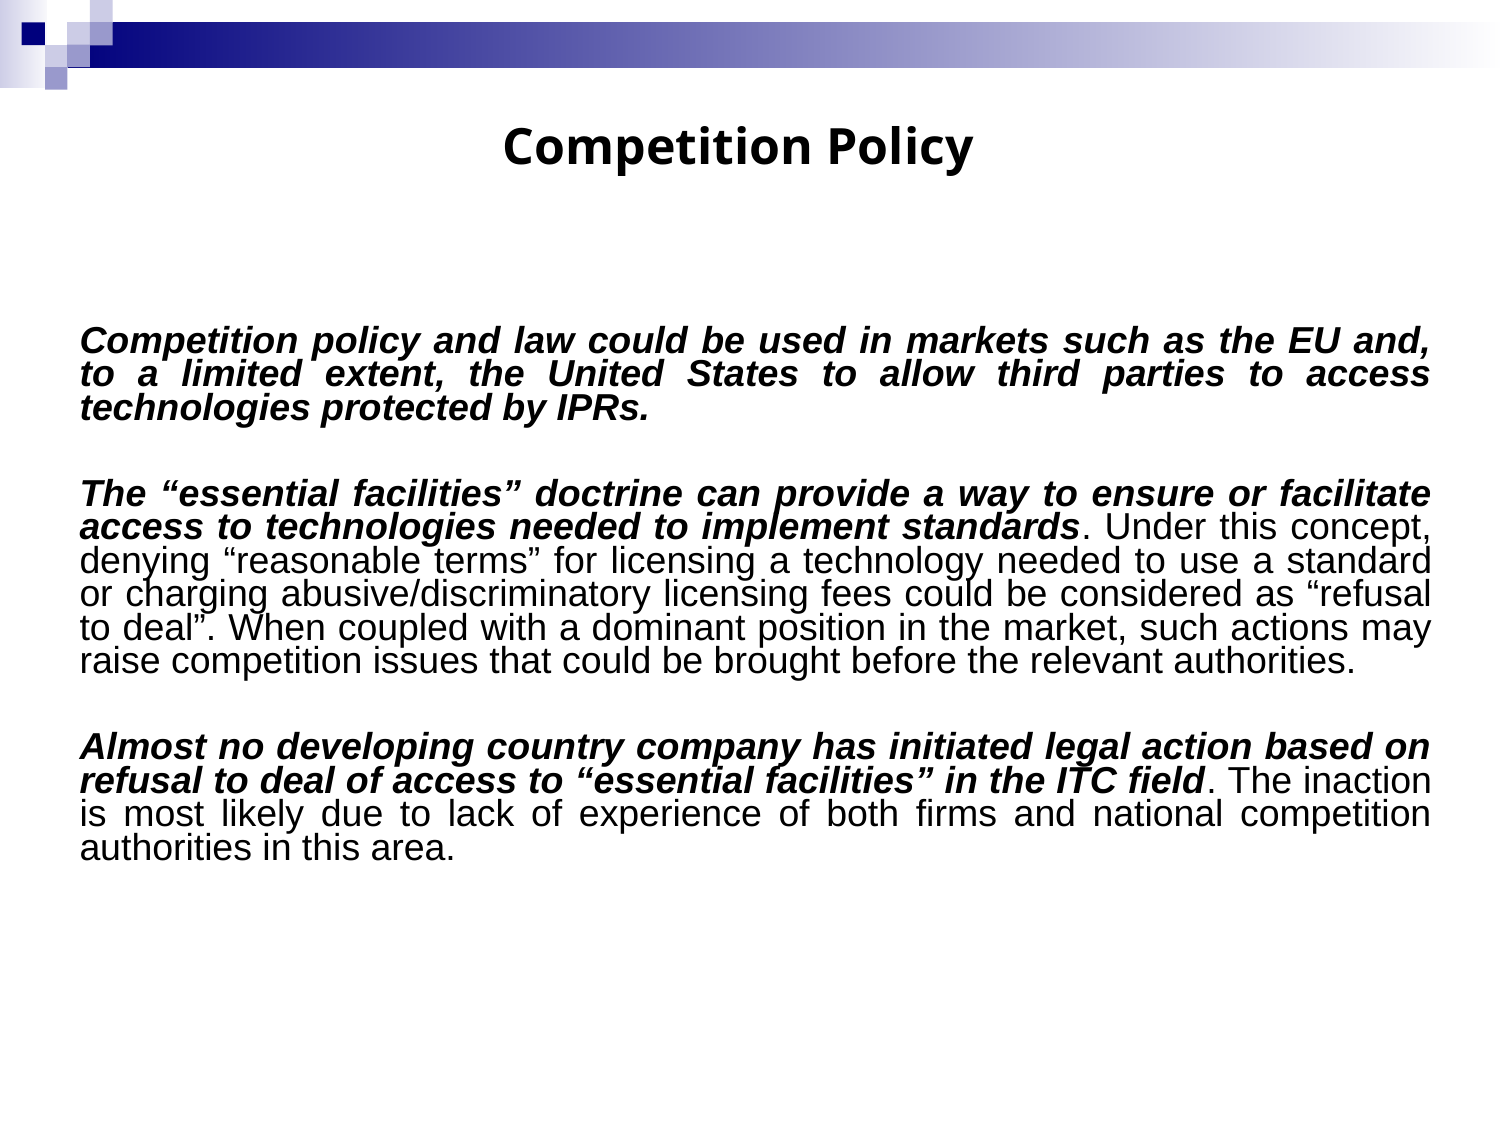

# Competition Policy
Competition policy and law could be used in markets such as the EU and, to a limited extent, the United States to allow third parties to access technologies protected by IPRs.
The “essential facilities” doctrine can provide a way to ensure or facilitate access to technologies needed to implement standards. Under this concept, denying “reasonable terms” for licensing a technology needed to use a standard or charging abusive/discriminatory licensing fees could be considered as “refusal to deal”. When coupled with a dominant position in the market, such actions may raise competition issues that could be brought before the relevant authorities.
Almost no developing country company has initiated legal action based on refusal to deal of access to “essential facilities” in the ITC field. The inaction is most likely due to lack of experience of both firms and national competition authorities in this area.